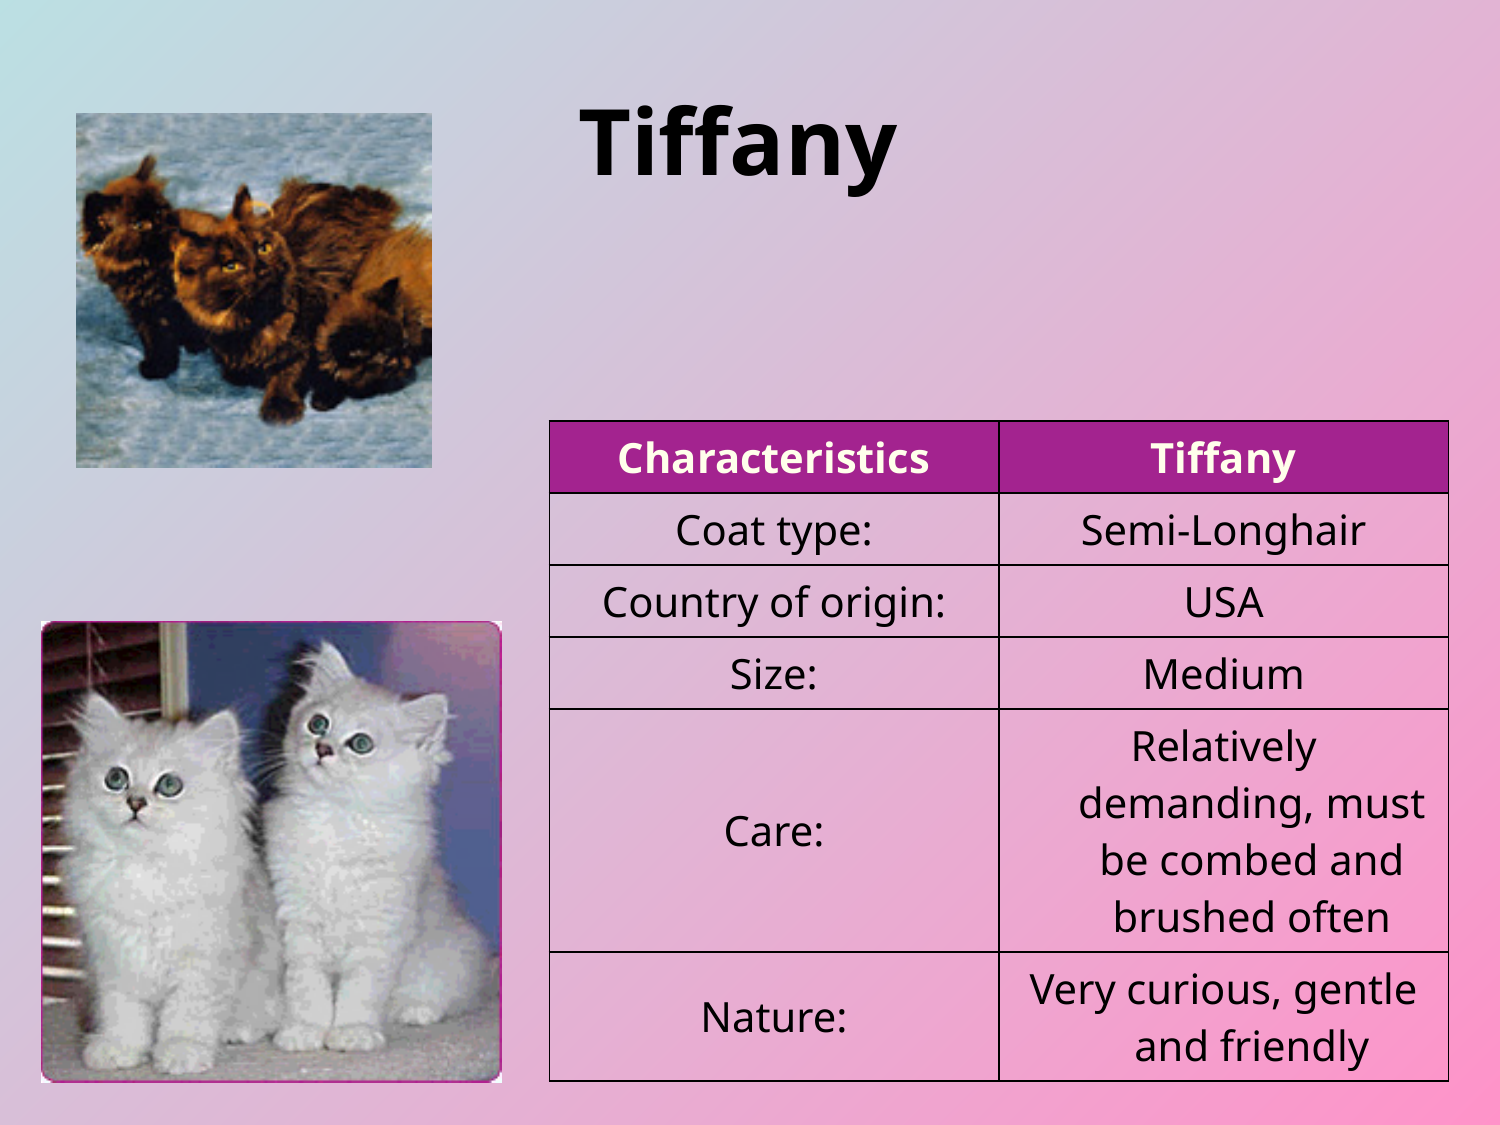

# Tiffany
| Characteristics | Tiffany |
| --- | --- |
| Coat type: | Semi-Longhair |
| Country of origin: | USA |
| Size: | Medium |
| Care: | Relatively demanding, must be combed and brushed often |
| Nature: | Very curious, gentle and friendly |